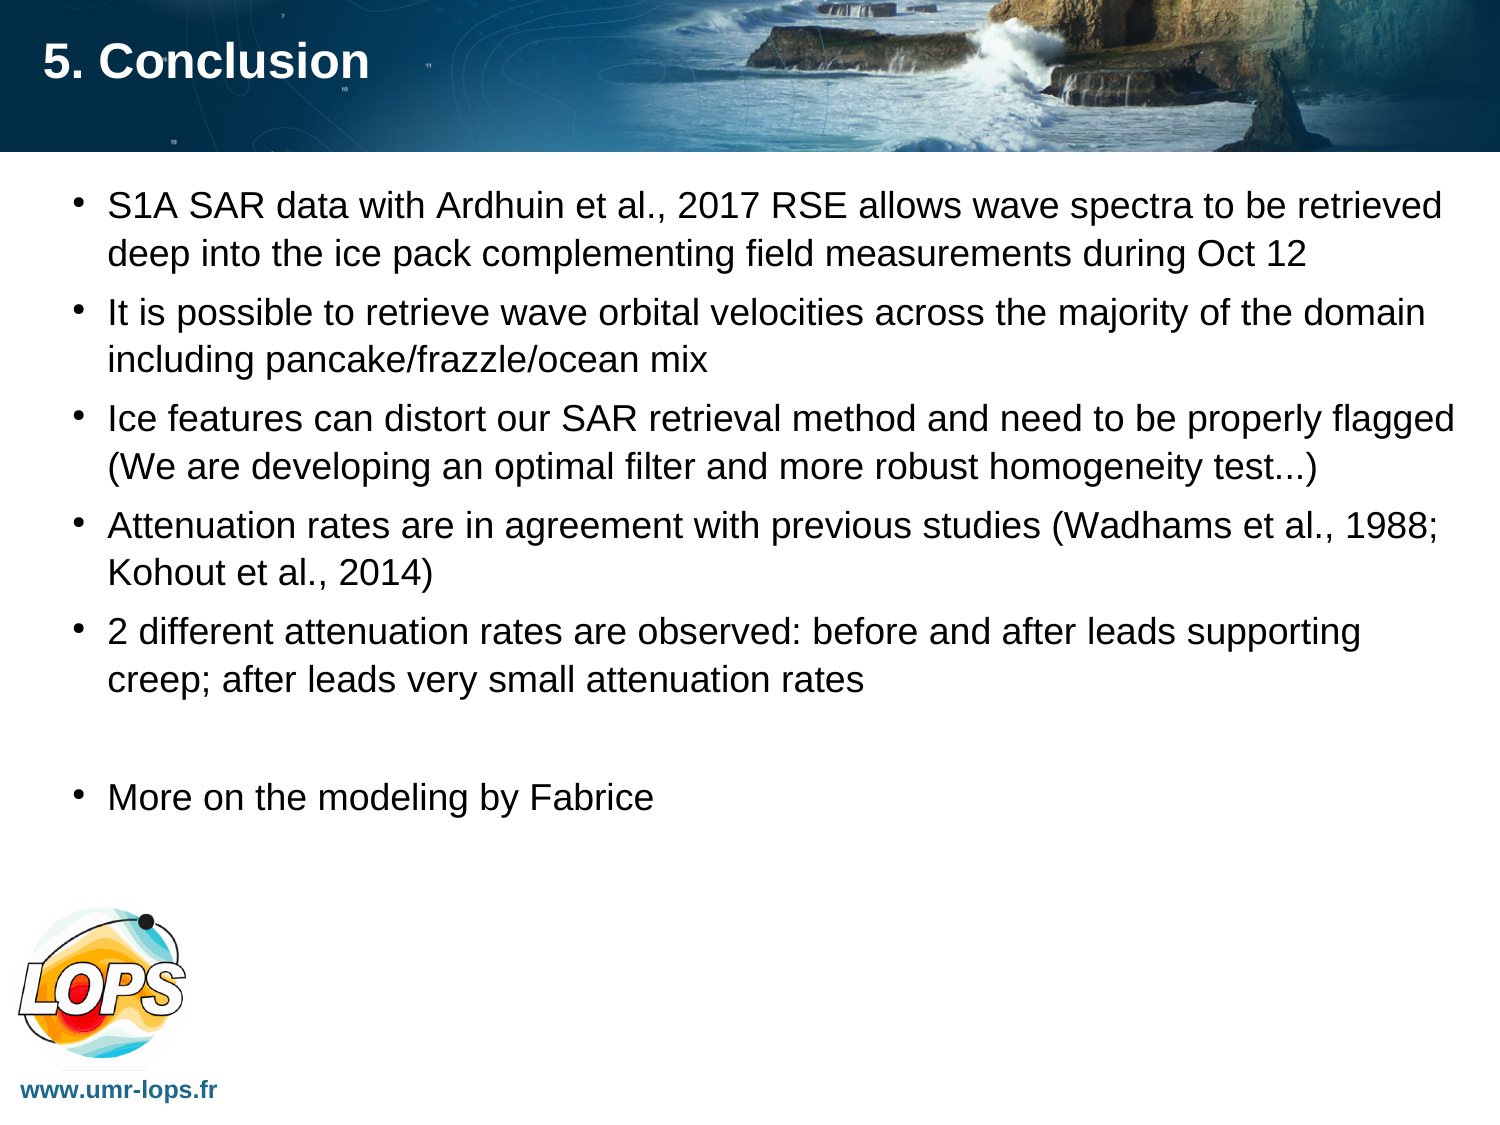

5. Conclusion
S1A SAR data with Ardhuin et al., 2017 RSE allows wave spectra to be retrieved deep into the ice pack complementing field measurements during Oct 12
It is possible to retrieve wave orbital velocities across the majority of the domain including pancake/frazzle/ocean mix
Ice features can distort our SAR retrieval method and need to be properly flagged (We are developing an optimal filter and more robust homogeneity test...)
Attenuation rates are in agreement with previous studies (Wadhams et al., 1988; Kohout et al., 2014)
2 different attenuation rates are observed: before and after leads supporting creep; after leads very small attenuation rates
More on the modeling by Fabrice